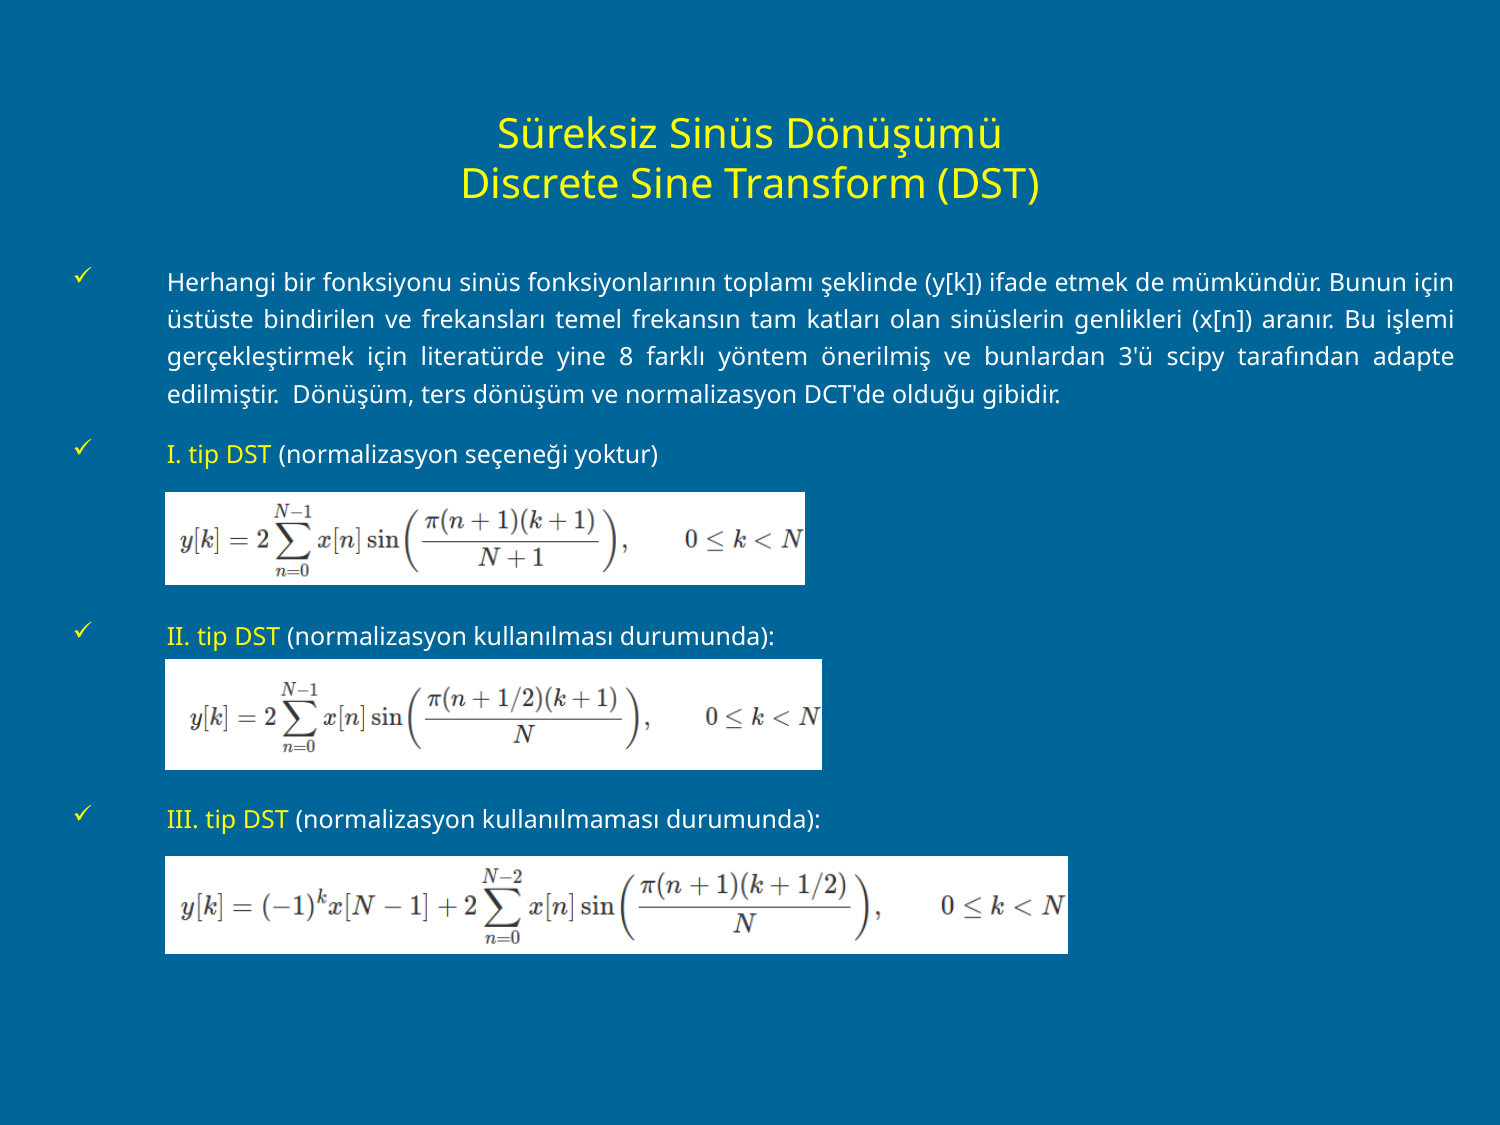

# Süreksiz Sinüs Dönüşümü Discrete Sine Transform (DST)
Herhangi bir fonksiyonu sinüs fonksiyonlarının toplamı şeklinde (y[k]) ifade etmek de mümkündür. Bunun için üstüste bindirilen ve frekansları temel frekansın tam katları olan sinüslerin genlikleri (x[n]) aranır. Bu işlemi gerçekleştirmek için literatürde yine 8 farklı yöntem önerilmiş ve bunlardan 3'ü scipy tarafından adapte edilmiştir. Dönüşüm, ters dönüşüm ve normalizasyon DCT'de olduğu gibidir.
I. tip DST (normalizasyon seçeneği yoktur)
II. tip DST (normalizasyon kullanılması durumunda):
III. tip DST (normalizasyon kullanılmaması durumunda):